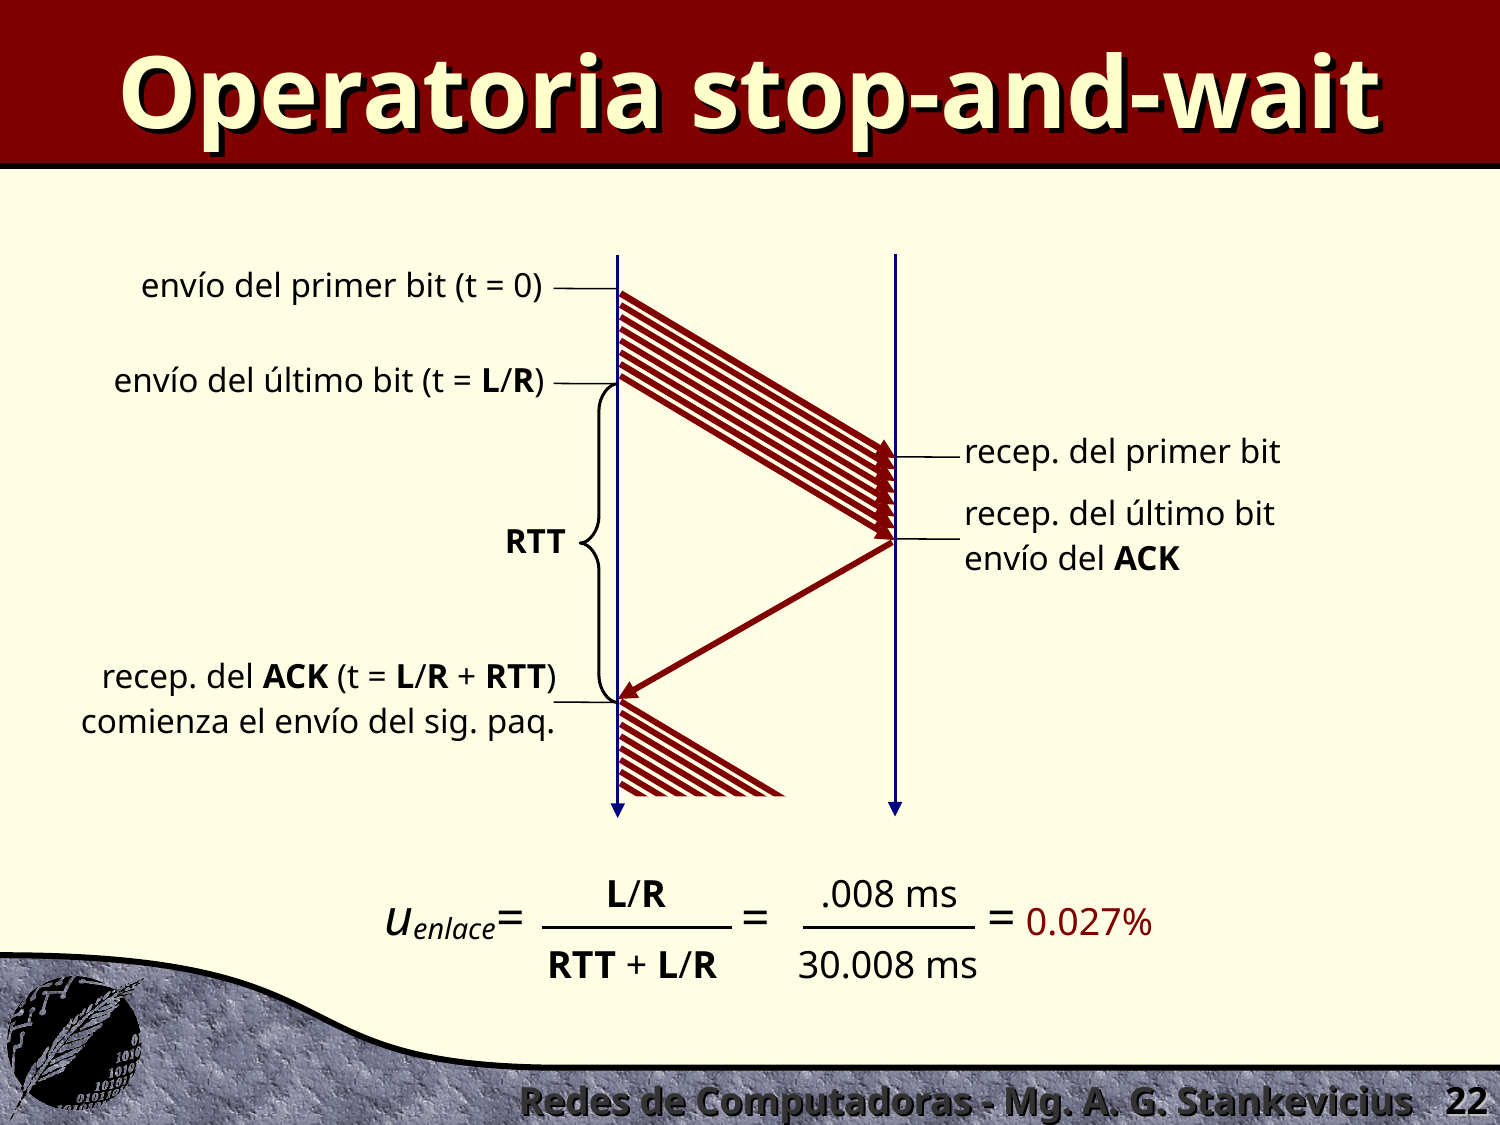

# Operatoria stop-and-wait
envío del primer bit (t = 0)
envío del último bit (t = L/R)
recep. del primer bit
recep. del último bit
envío del ACK
RTT
recep. del ACK (t = L/R + RTT)
comienza el envío del sig. paq.
L/R
.008 ms
uenlace=
=
= 0.027%
RTT + L/R
30.008 ms
22